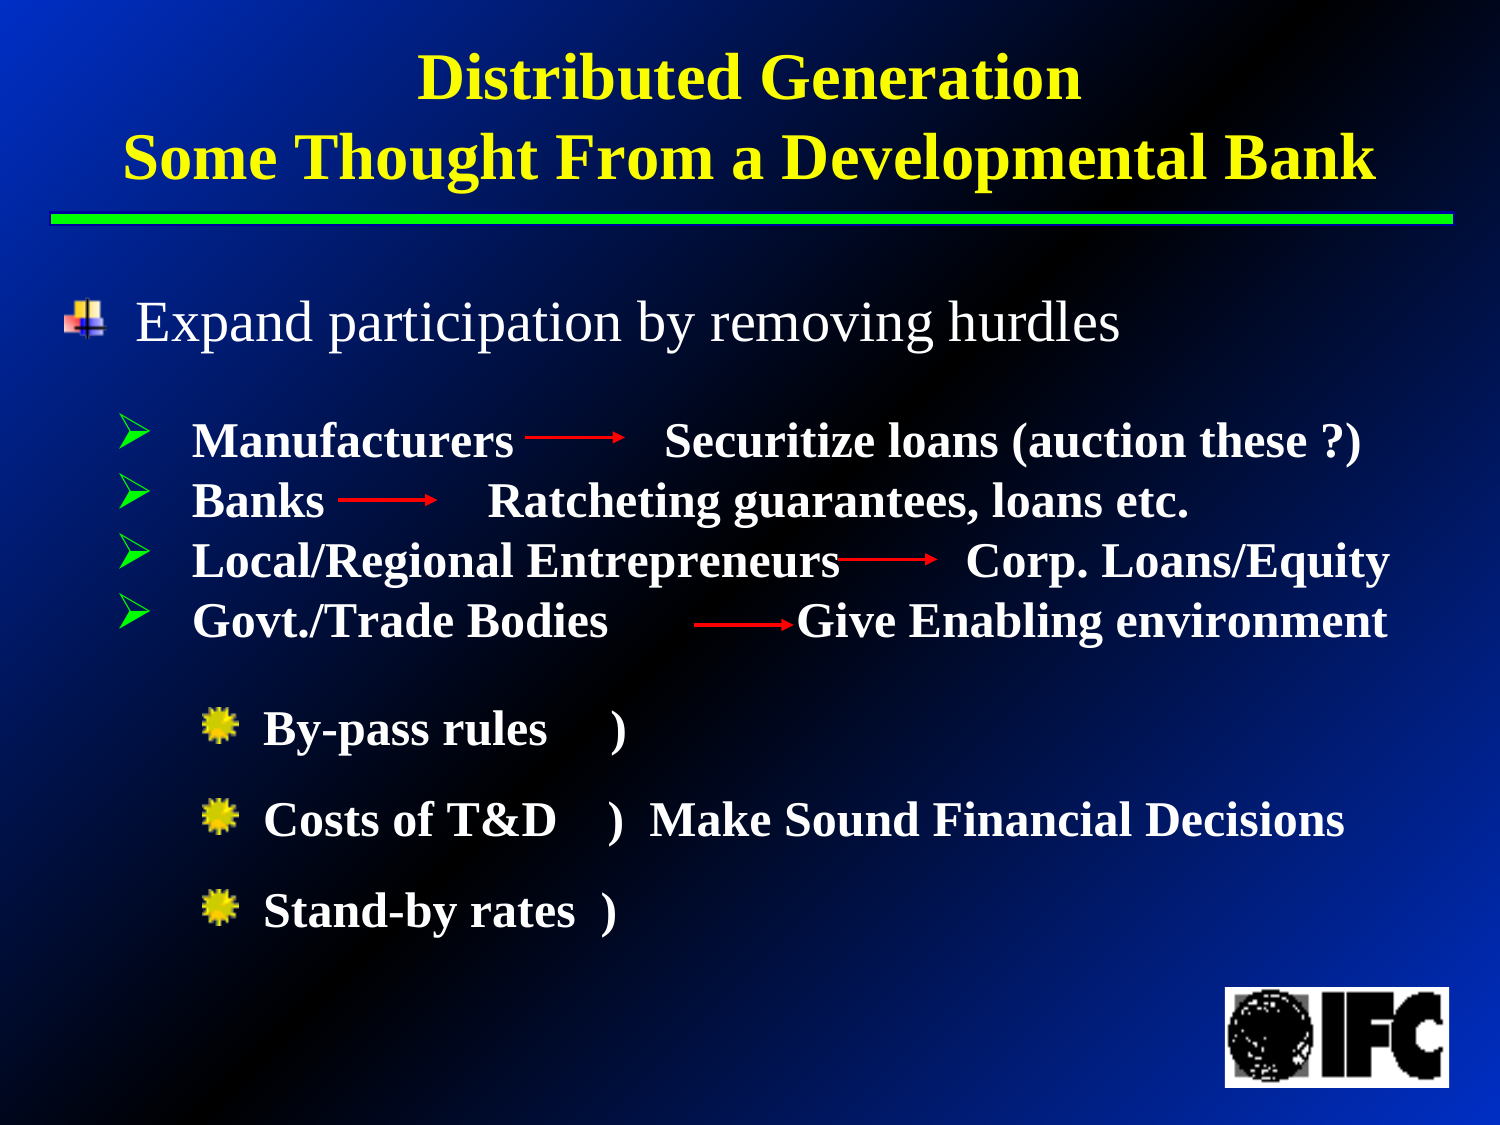

Distributed Generation
Some Thought From a Developmental Bank
 Expand participation by removing hurdles
 Manufacturers Securitize loans (auction these ?)
 Banks Ratcheting guarantees, loans etc.
 Local/Regional Entrepreneurs Corp. Loans/Equity
 Govt./Trade Bodies Give Enabling environment
 By-pass rules )
 Costs of T&D ) Make Sound Financial Decisions
 Stand-by rates )